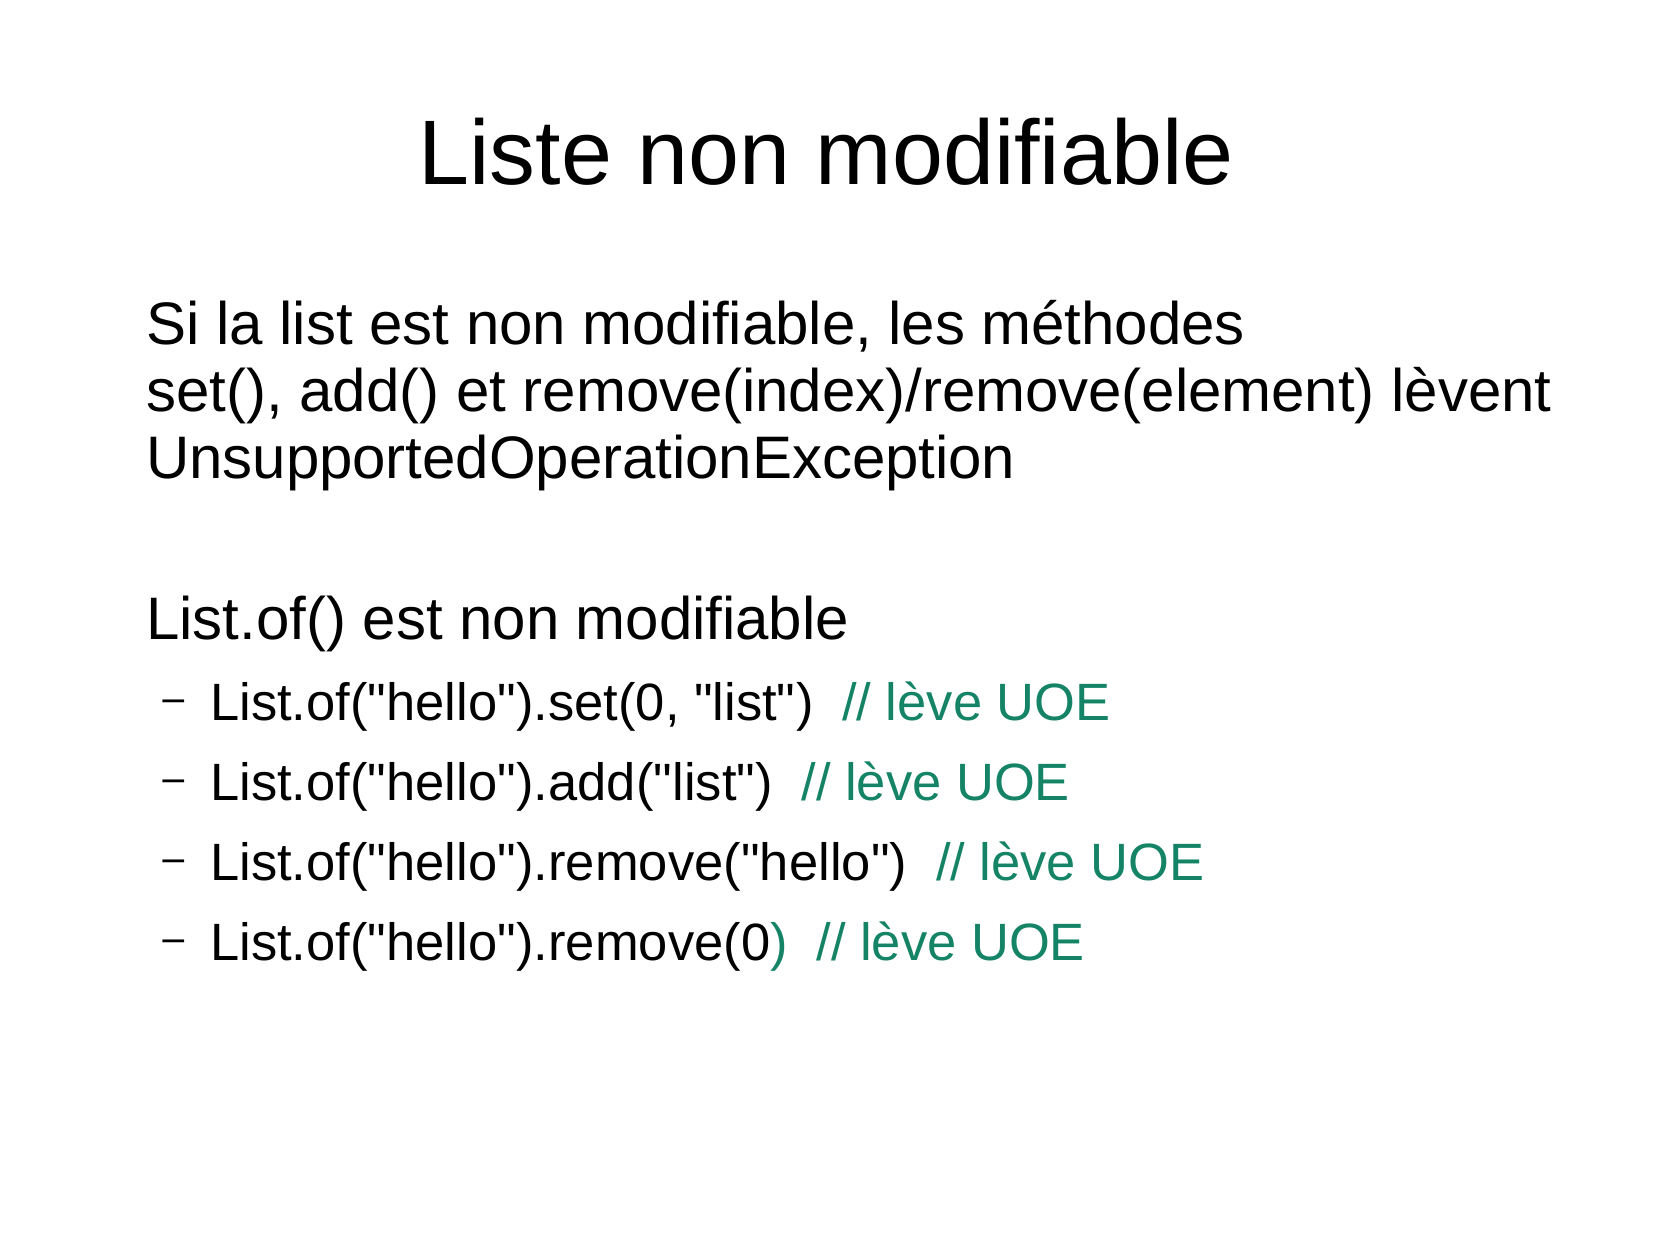

# Liste non modifiable
Si la list est non modifiable, les méthodes
set(), add() et remove(index)/remove(element) lèvent UnsupportedOperationException
List.of() est non modifiable
List.of("hello").set(0, "list") // lève UOE
List.of("hello").add("list") // lève UOE
List.of("hello").remove("hello") // lève UOE
List.of("hello").remove(0) // lève UOE